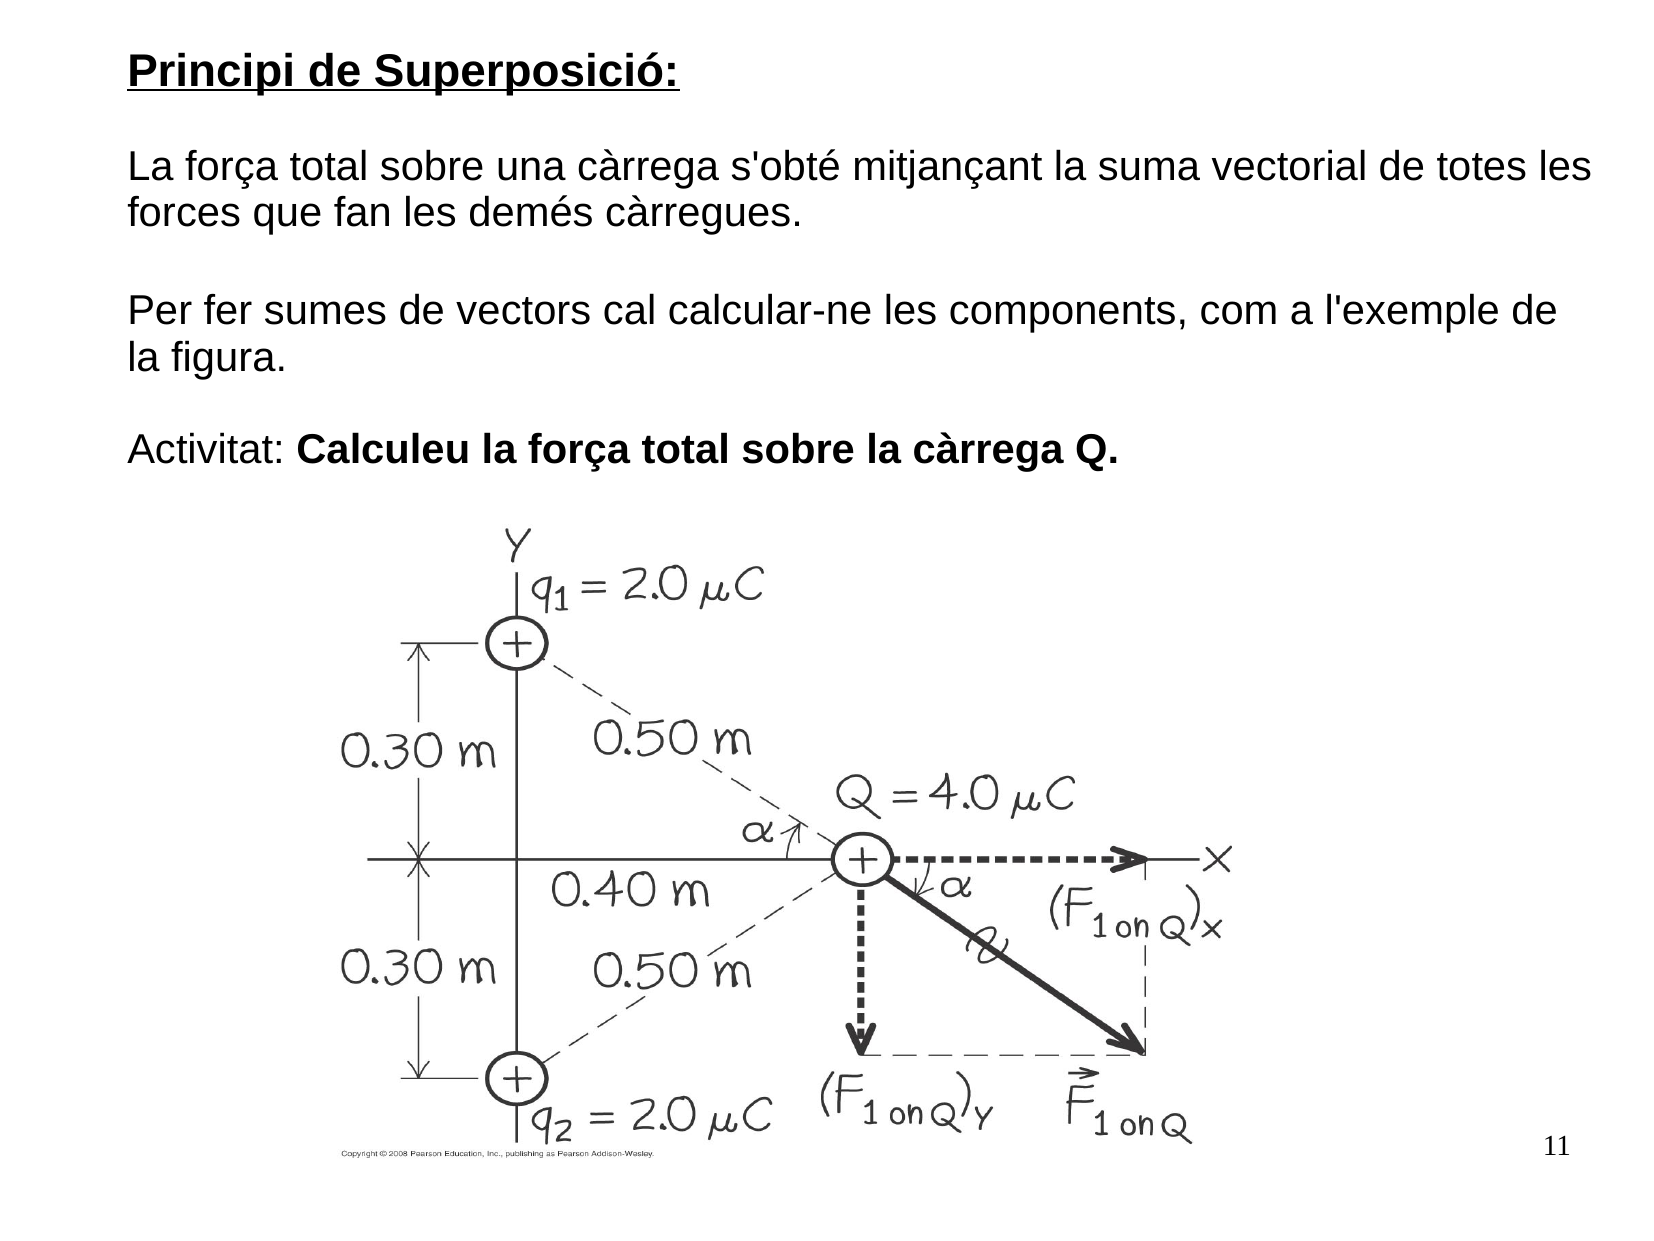

Principi de Superposició:
La força total sobre una càrrega s'obté mitjançant la suma vectorial de totes les forces que fan les demés càrregues.
Per fer sumes de vectors cal calcular-ne les components, com a l'exemple de la figura.
Activitat: Calculeu la força total sobre la càrrega Q.
11